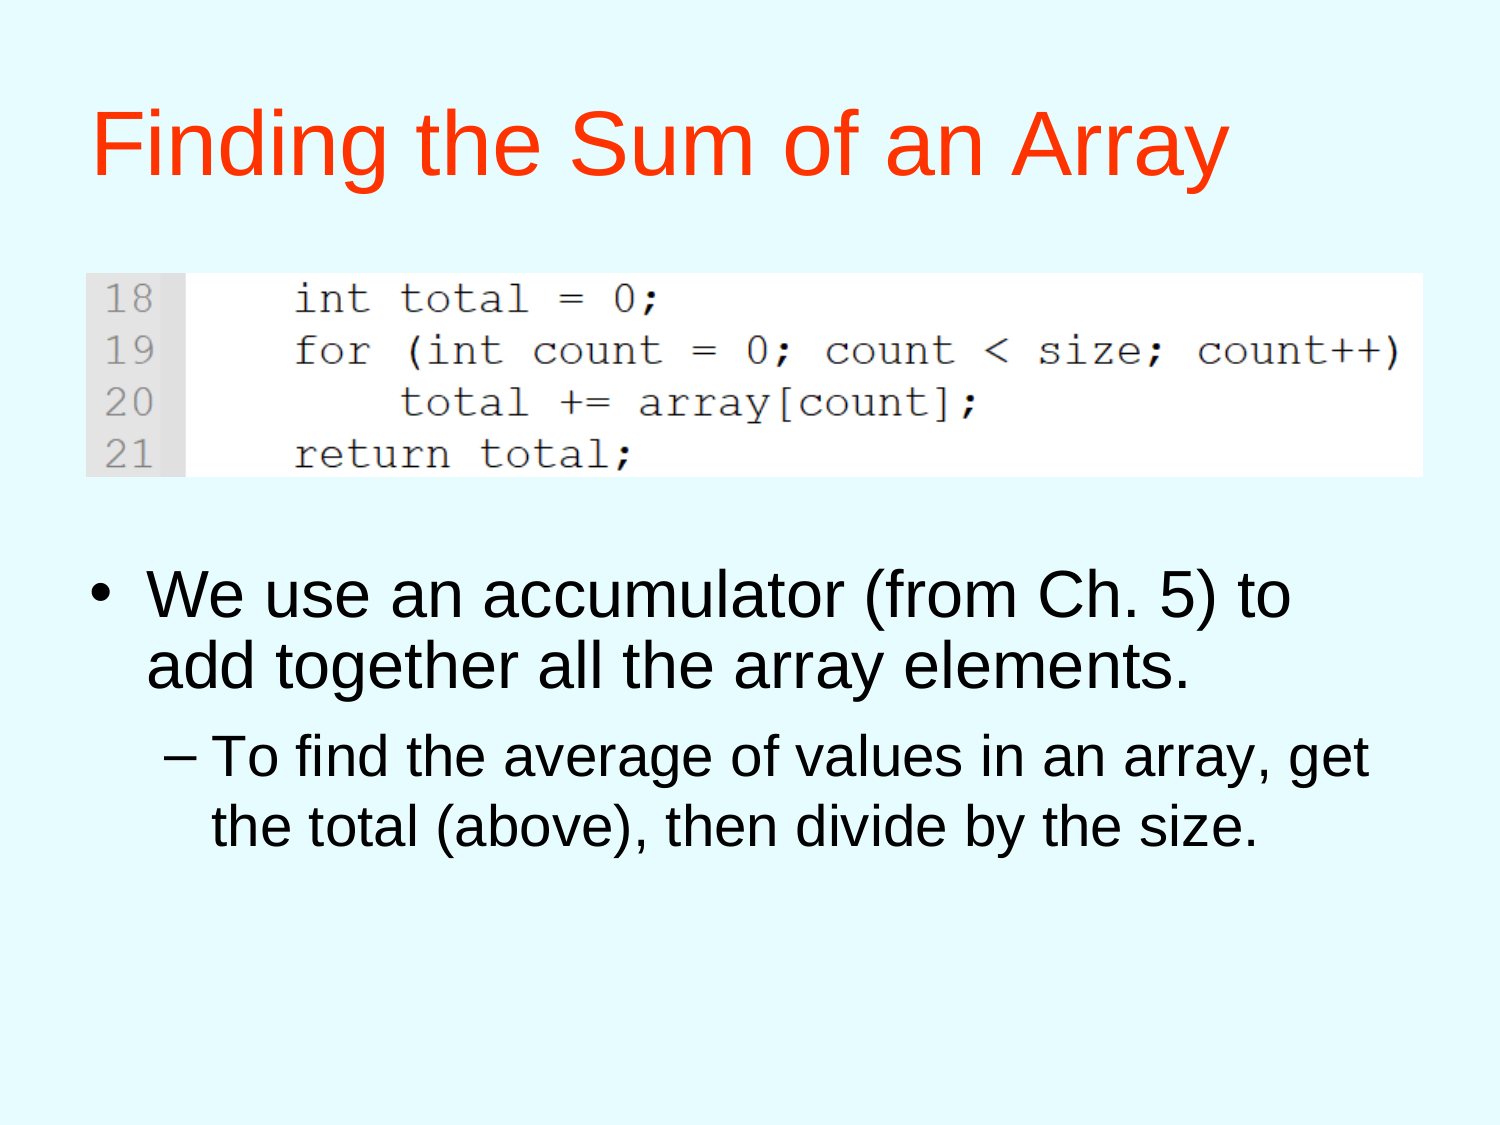

# Finding the Sum of an Array
We use an accumulator (from Ch. 5) to add together all the array elements.
To find the average of values in an array, get the total (above), then divide by the size.